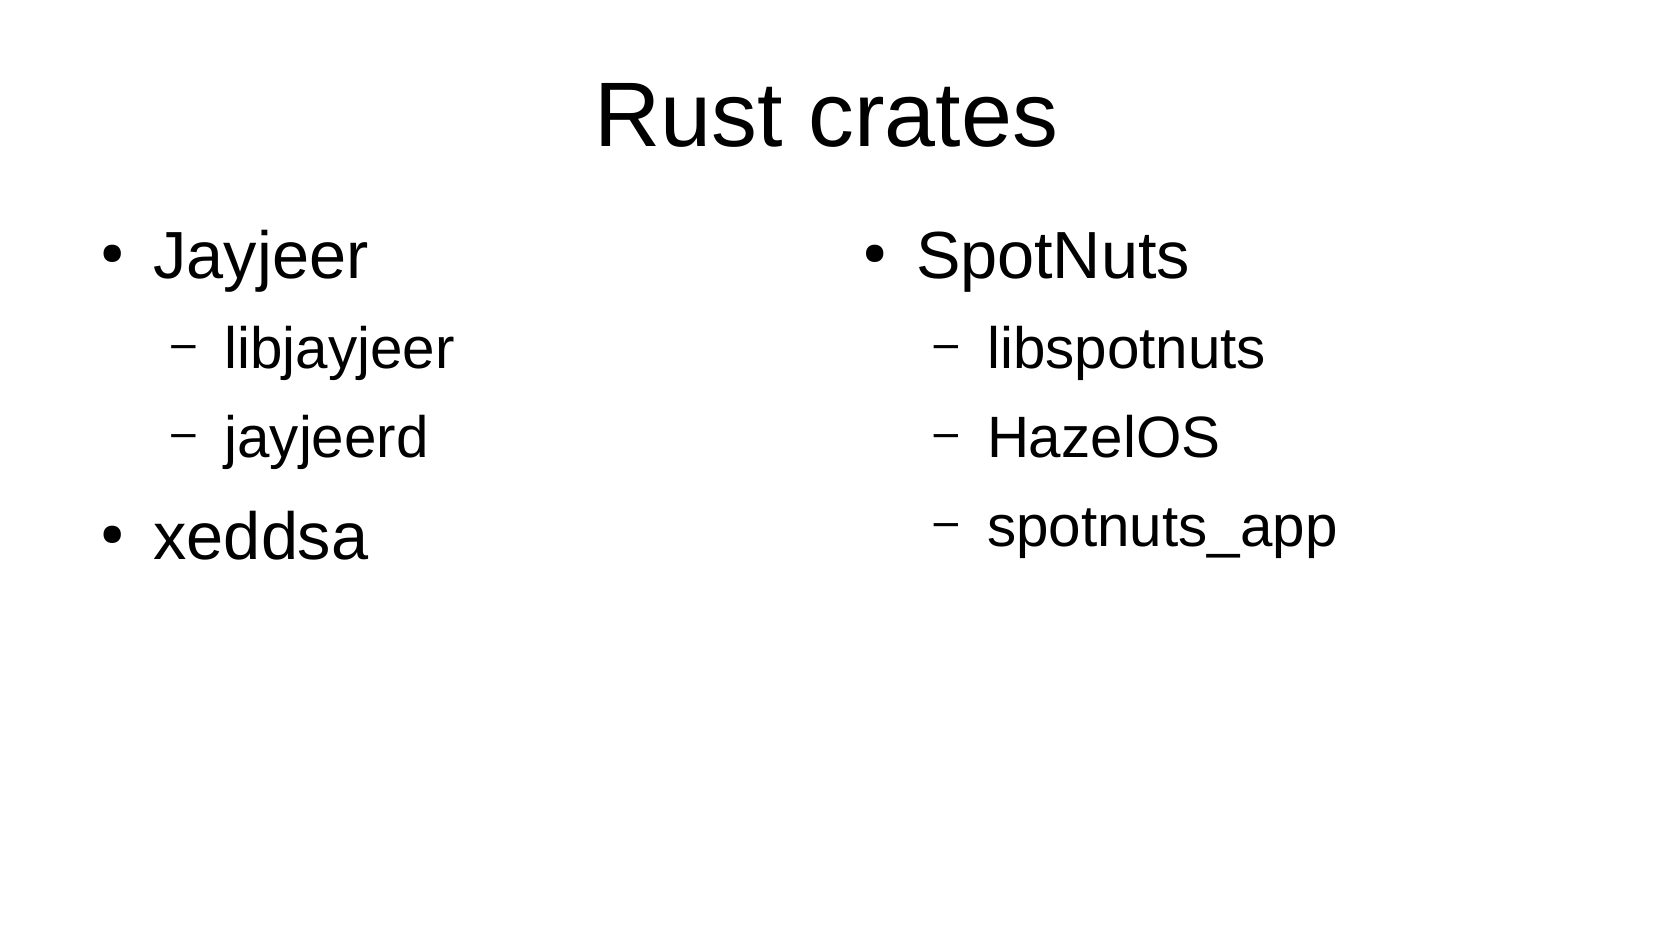

# Rust crates
Jayjeer
libjayjeer
jayjeerd
SpotNuts
libspotnuts
HazelOS
spotnuts_app
xeddsa